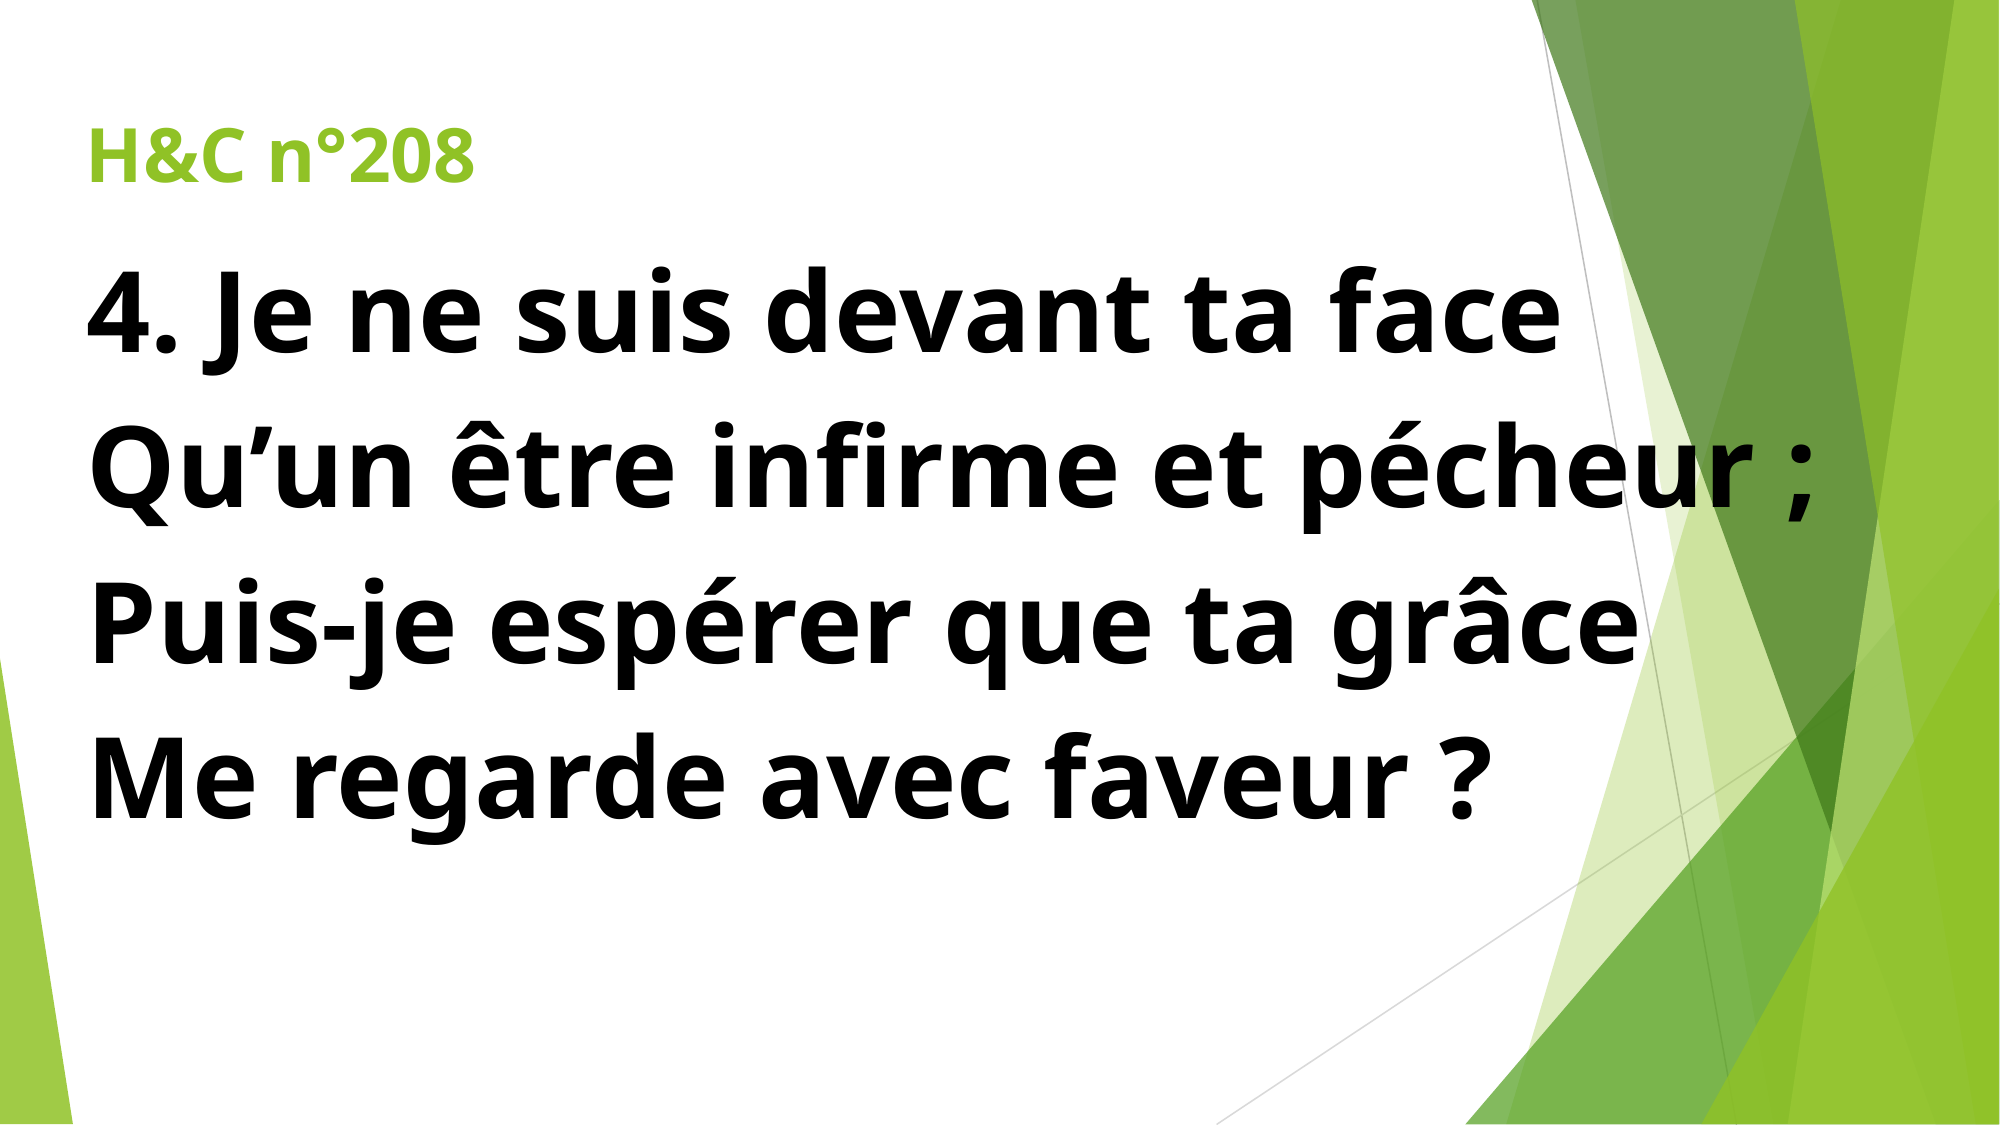

H&C n°208
4. Je ne suis devant ta face
Qu’un être infirme et pécheur ;
Puis-je espérer que ta grâce
Me regarde avec faveur ?